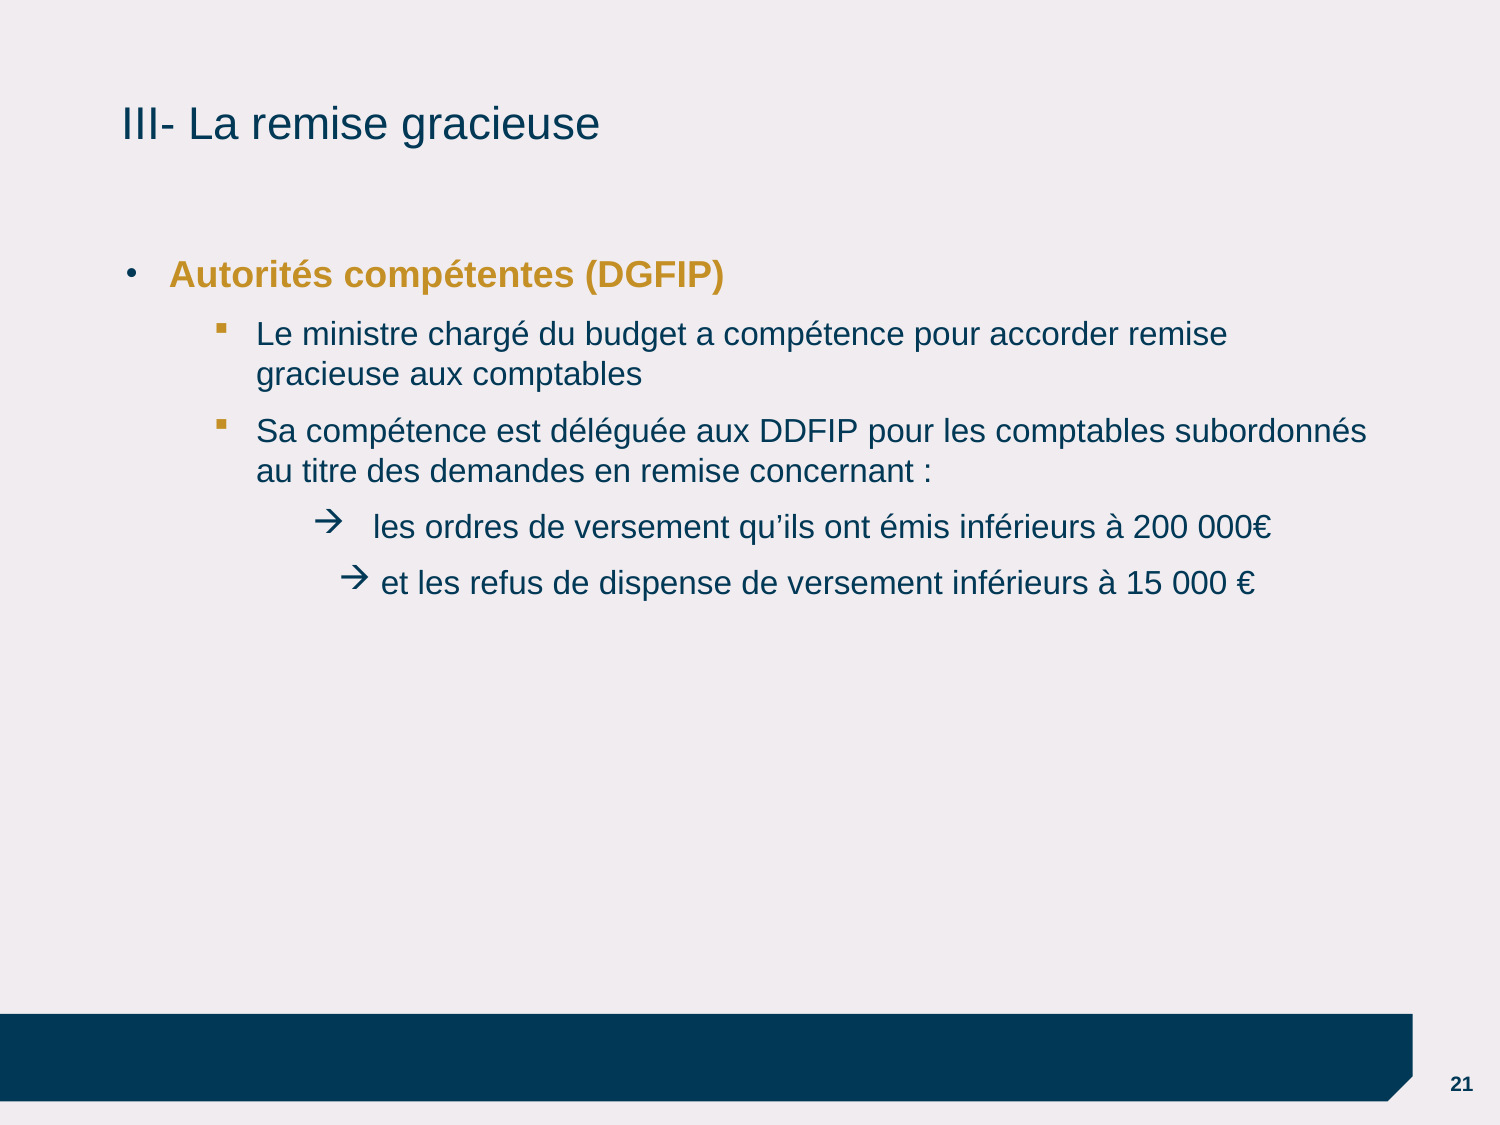

# III- La remise gracieuse
Autorités compétentes (DGFIP)
Le ministre chargé du budget a compétence pour accorder remise gracieuse aux comptables
Sa compétence est déléguée aux DDFIP pour les comptables subordonnés au titre des demandes en remise concernant :
 les ordres de versement qu’ils ont émis inférieurs à 200 000€
et les refus de dispense de versement inférieurs à 15 000 €